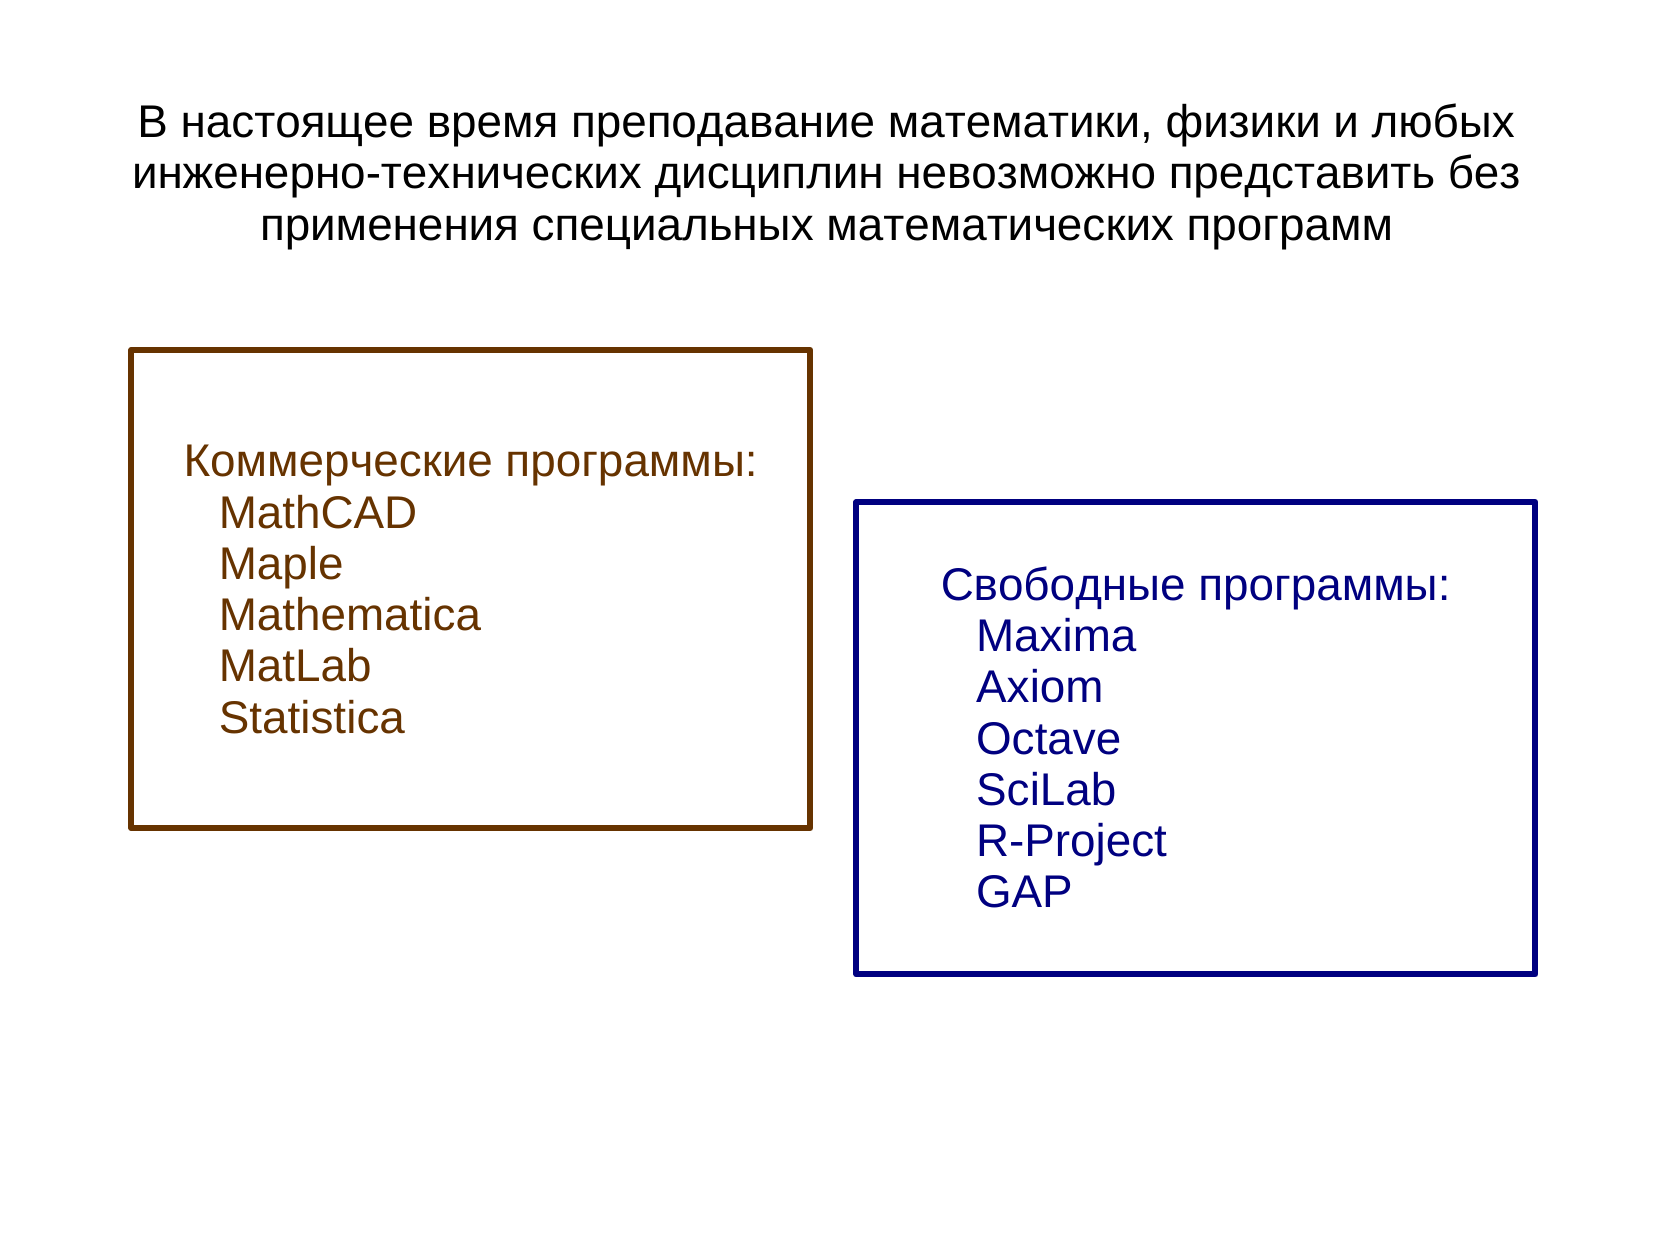

В настоящее время преподавание математики, физики и любых инженерно-технических дисциплин невозможно представить без применения специальных математических программ
Коммерческие программы:
MathCAD
Maple
Mathematica
MatLab
Statistica
Свободные программы:
Maxima
Axiom
Octave
SciLab
R-Project
GAP